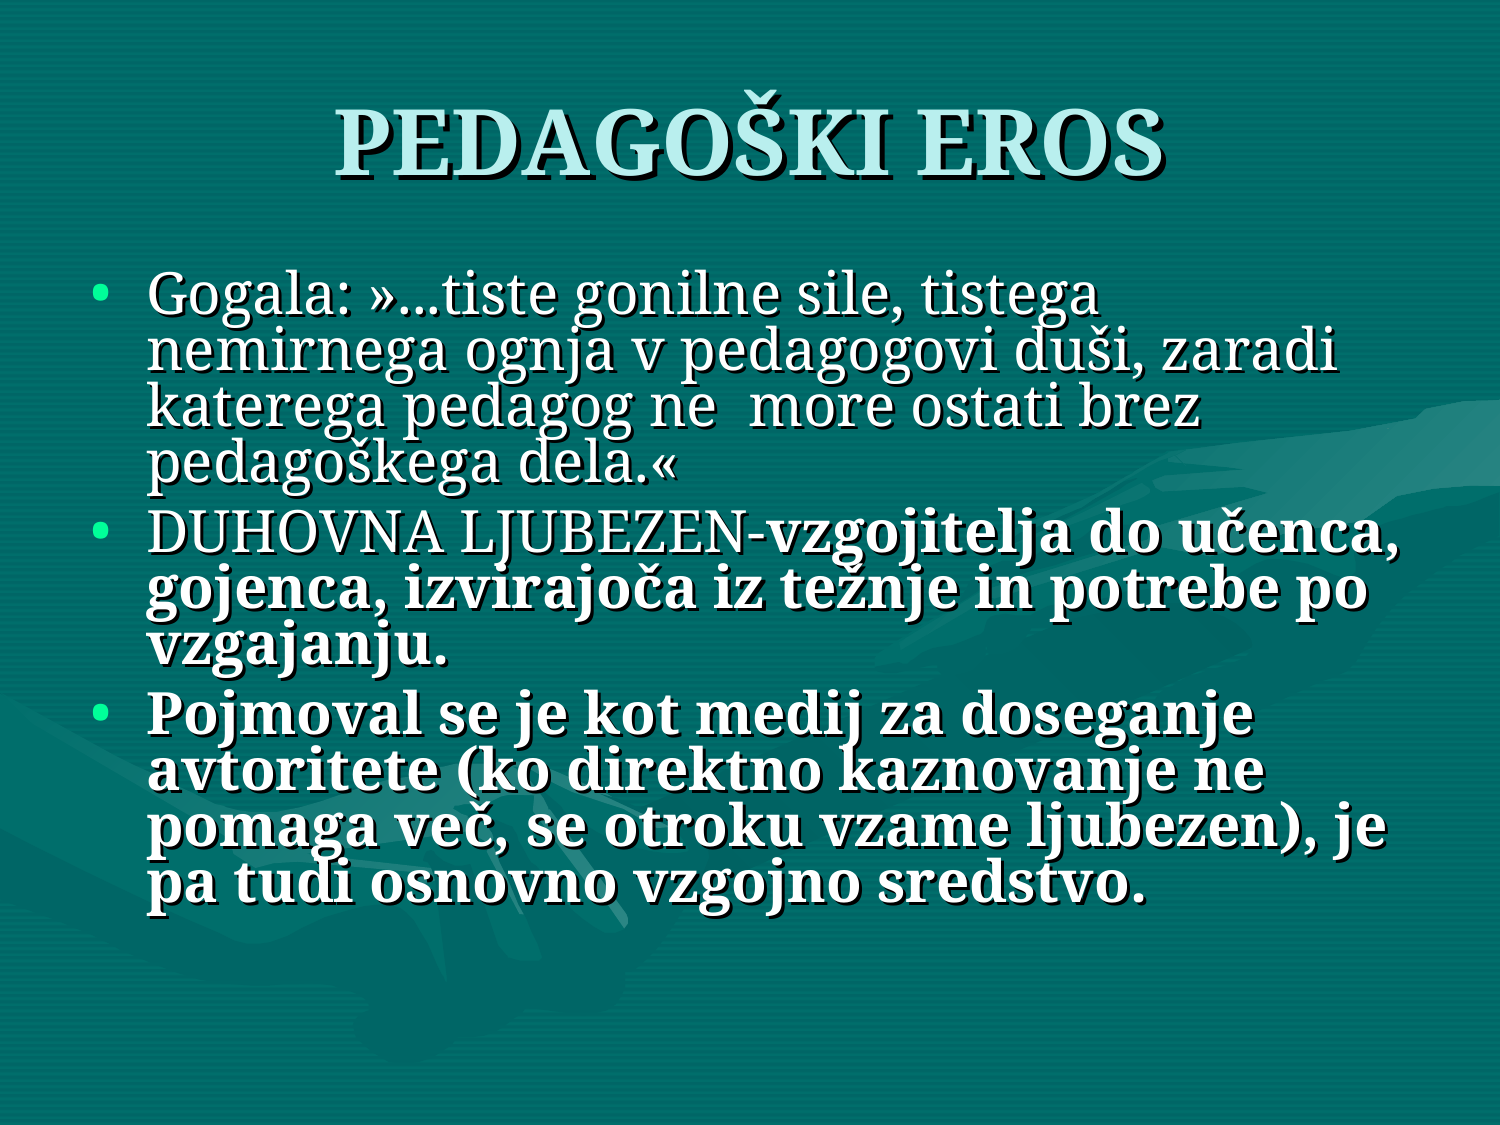

# PEDAGOŠKI EROS
Gogala: »...tiste gonilne sile, tistega nemirnega ognja v pedagogovi duši, zaradi katerega pedagog ne more ostati brez pedagoškega dela.«
DUHOVNA LJUBEZEN-vzgojitelja do učenca, gojenca, izvirajoča iz težnje in potrebe po vzgajanju.
Pojmoval se je kot medij za doseganje avtoritete (ko direktno kaznovanje ne pomaga več, se otroku vzame ljubezen), je pa tudi osnovno vzgojno sredstvo.